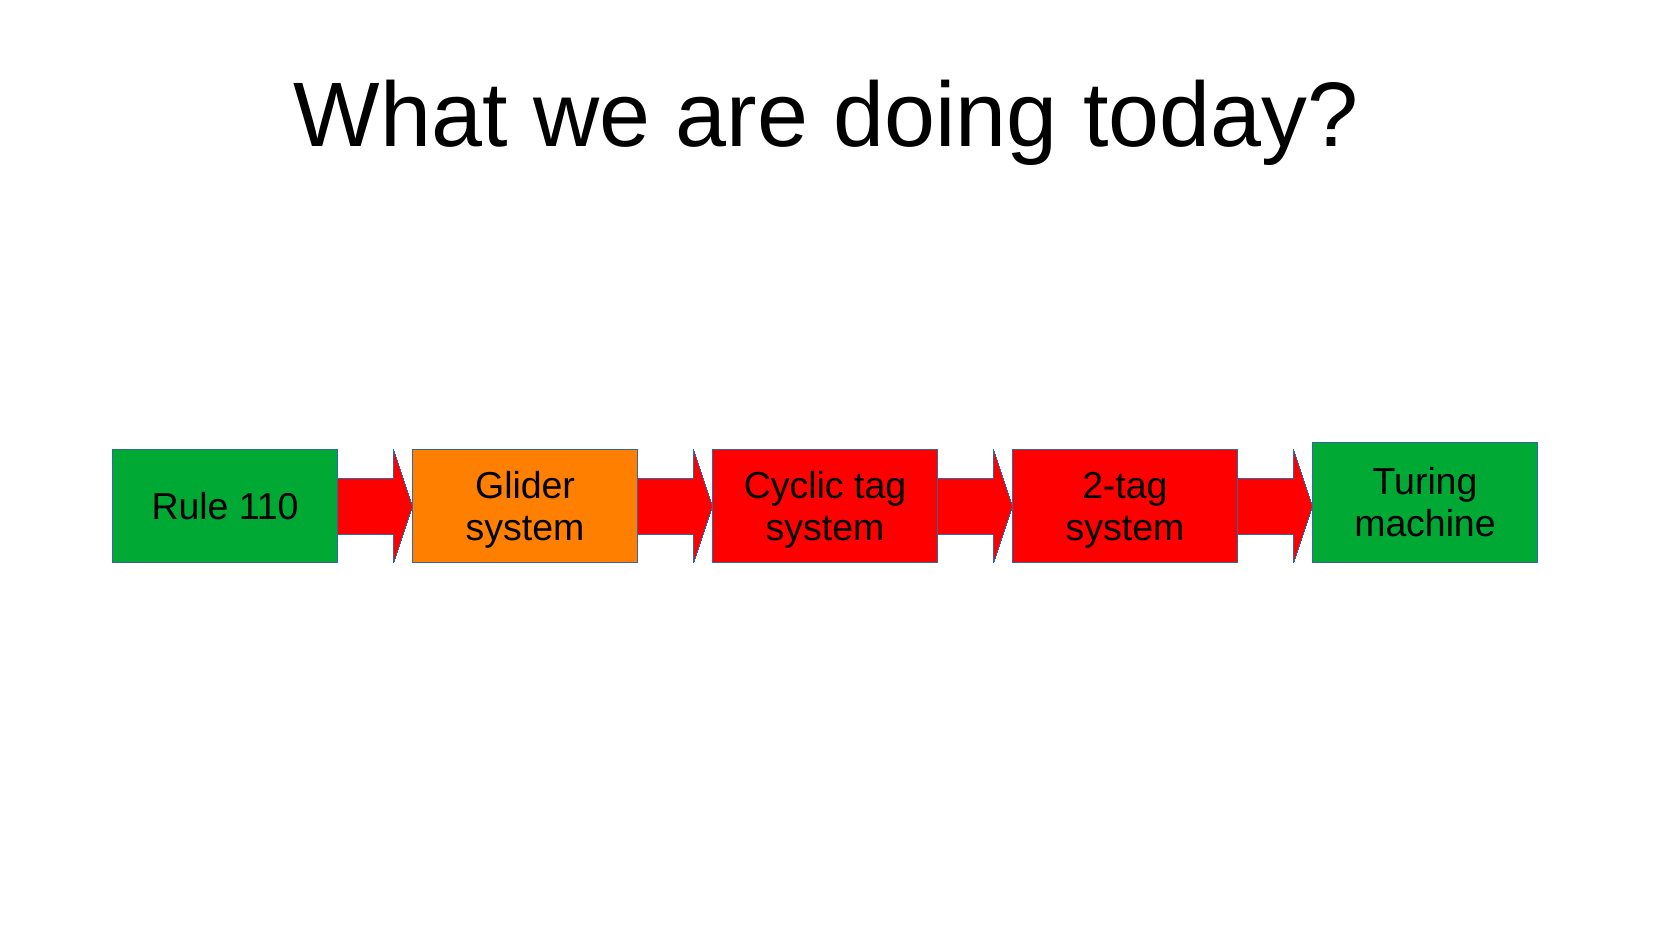

# What we are doing today?
Turing machine
Rule 110
Glider system
Cyclic tag system
2-tag system